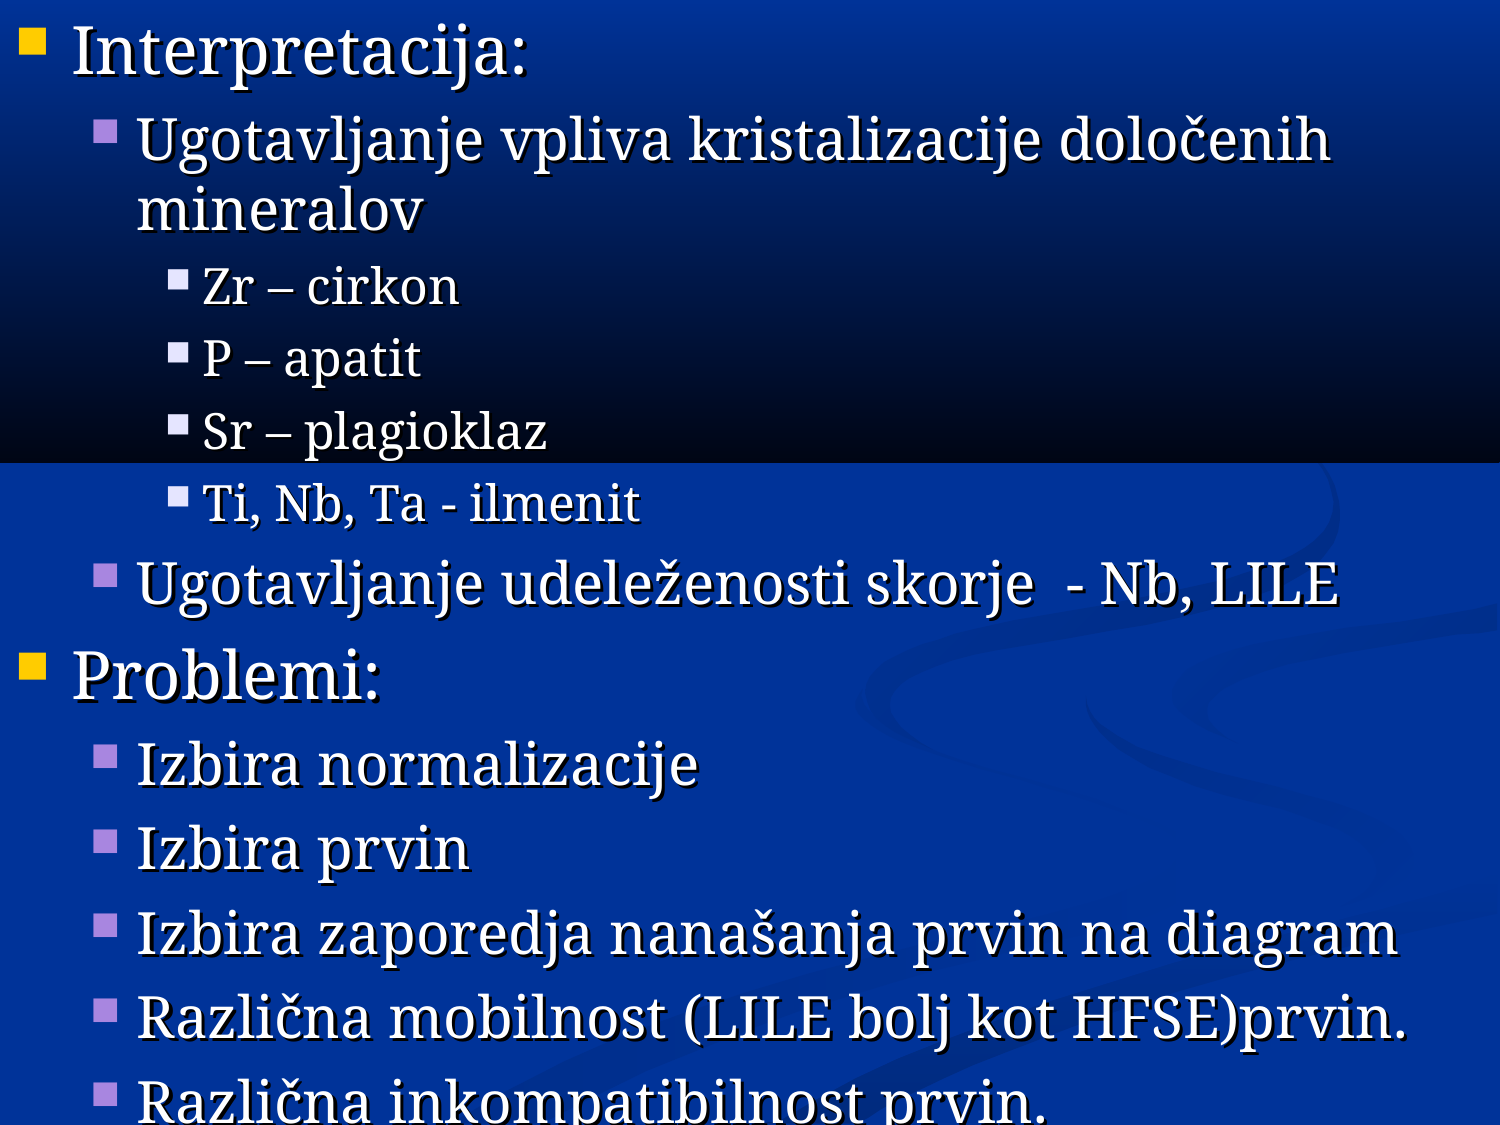

# Interpretacija:
Ugotavljanje vpliva kristalizacije določenih mineralov
Zr – cirkon
P – apatit
Sr – plagioklaz
Ti, Nb, Ta - ilmenit
Ugotavljanje udeleženosti skorje - Nb, LILE
Problemi:
Izbira normalizacije
Izbira prvin
Izbira zaporedja nanašanja prvin na diagram
Različna mobilnost (LILE bolj kot HFSE)prvin.
Različna inkompatibilnost prvin.